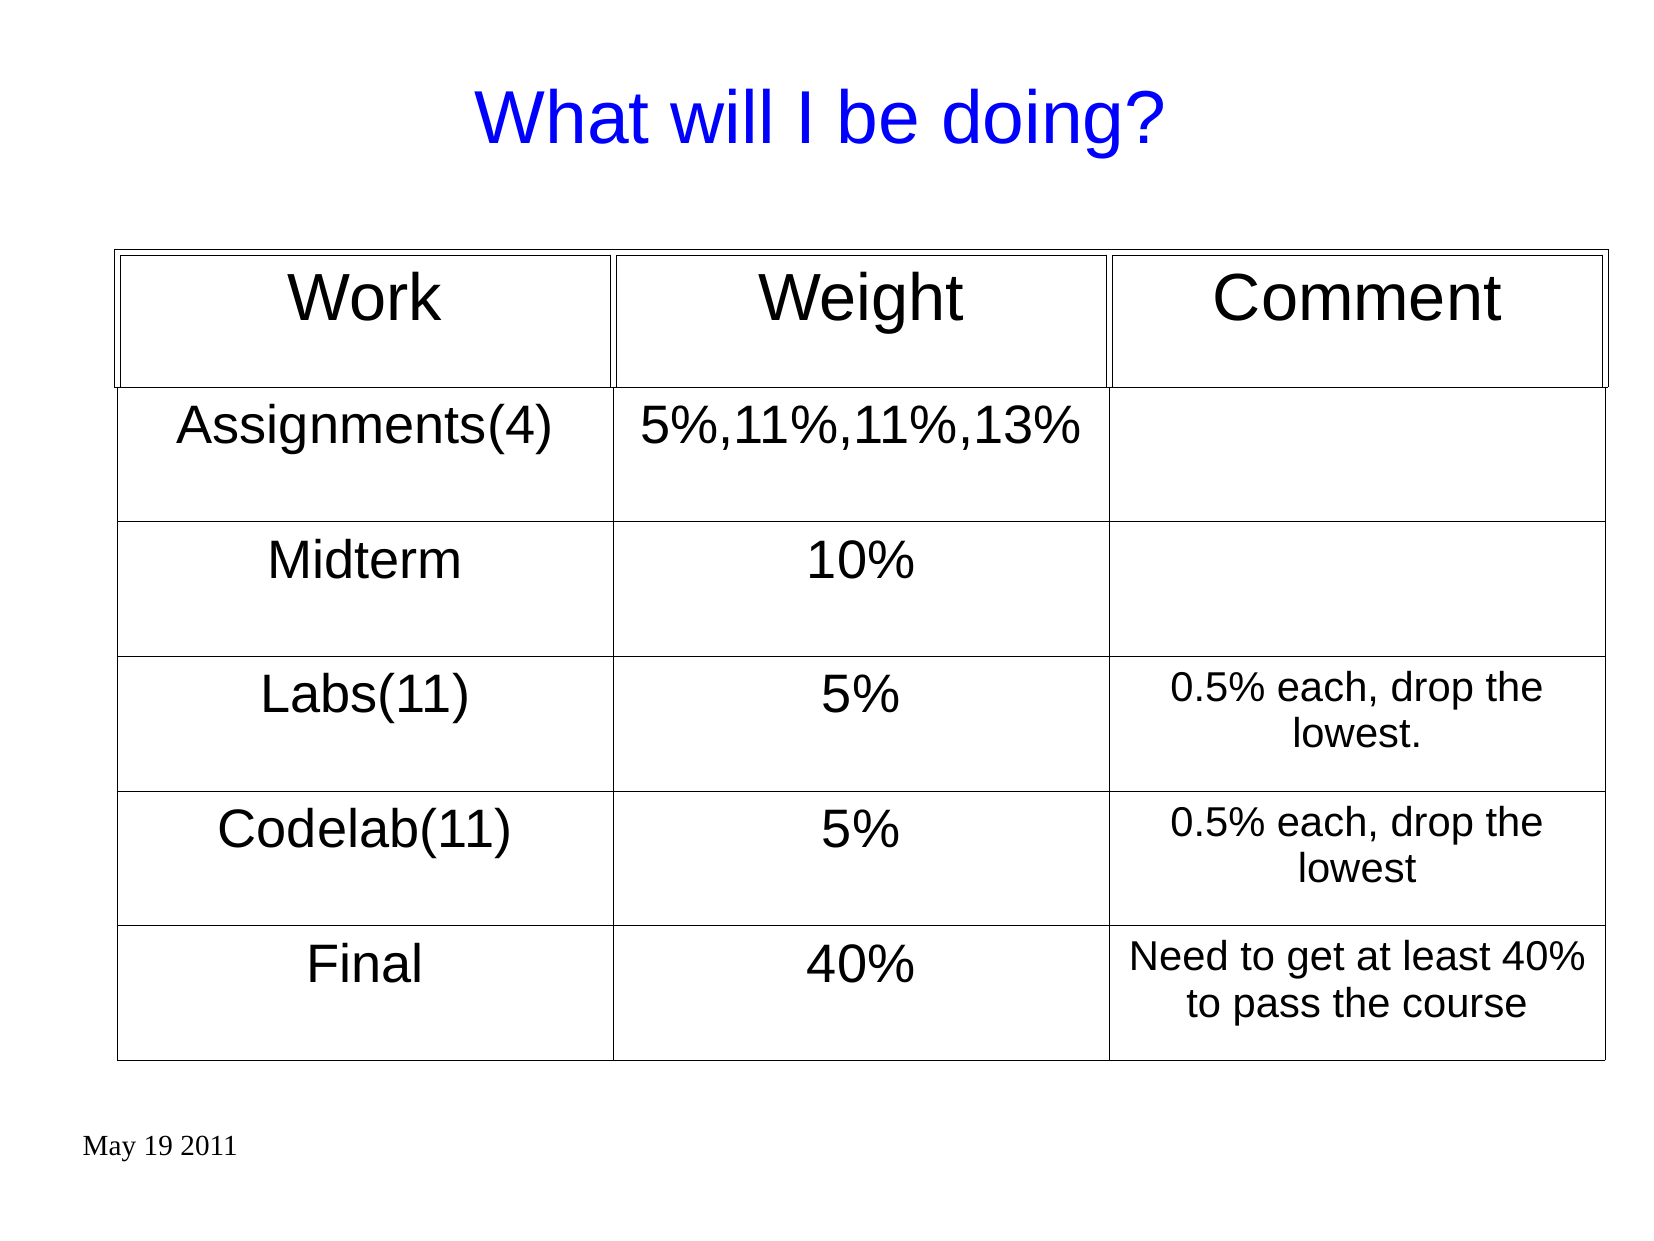

# What will I be doing?
| Work | Weight | Comment |
| --- | --- | --- |
| Assignments(4) | 5%,11%,11%,13% | |
| Midterm | 10% | |
| Labs(11) | 5% | 0.5% each, drop the lowest. |
| Codelab(11) | 5% | 0.5% each, drop the lowest |
| Final | 40% | Need to get at least 40% to pass the course |
May 19 2011